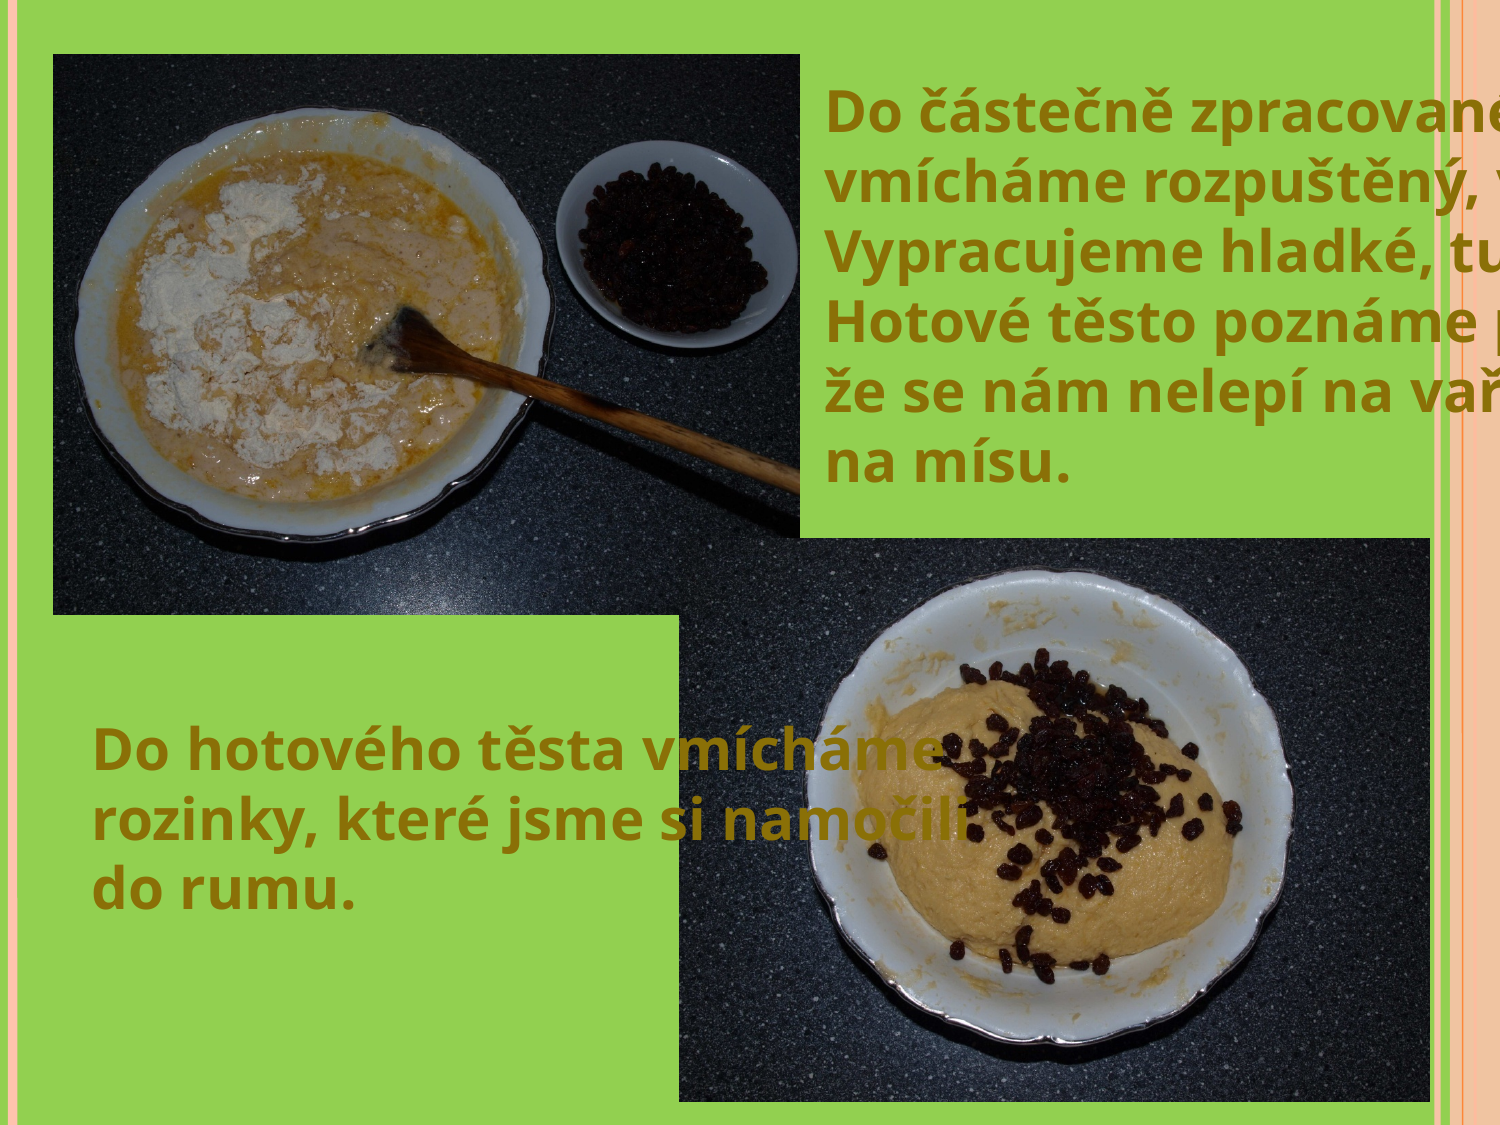

#
Do částečně zpracovaného těsta
vmícháme rozpuštěný, vlažný tuk.
Vypracujeme hladké, tuhé těsto.
Hotové těsto poznáme podle toho,
že se nám nelepí na vařečku a ani
na mísu.
Do hotového těsta vmícháme
rozinky, které jsme si namočili
do rumu.